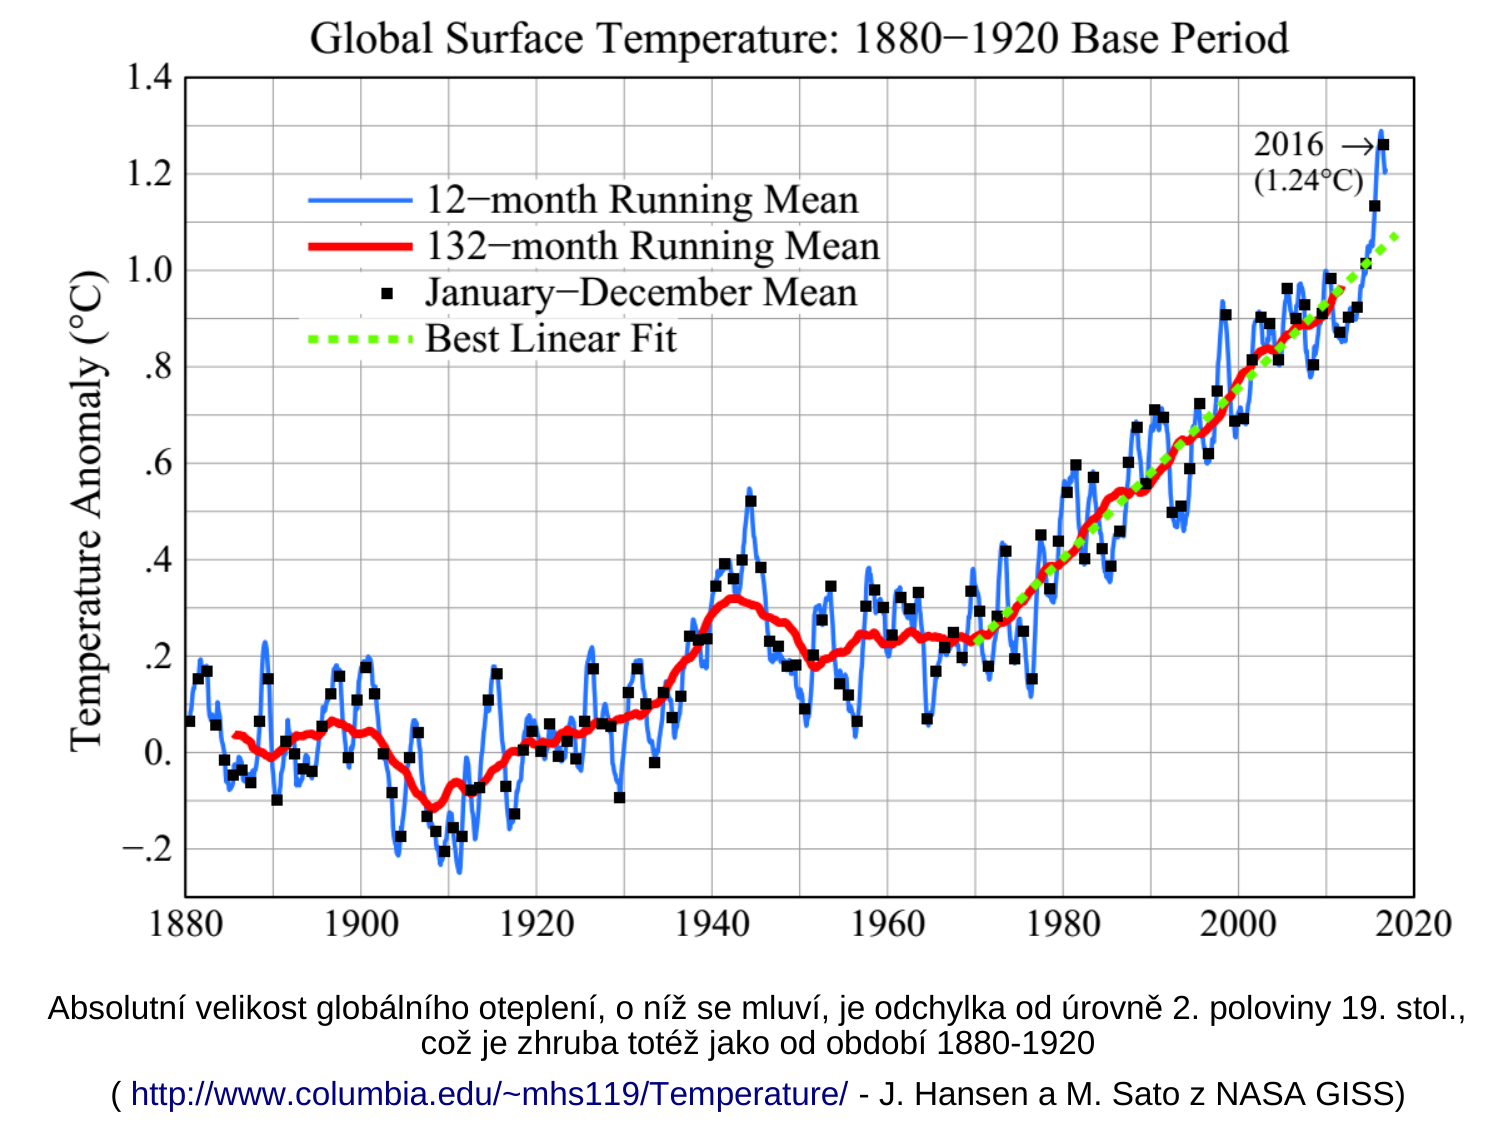

# Absolutní velikost globálního oteplení, o níž se mluví, je odchylka od úrovně 2. poloviny 19. stol., což je zhruba totéž jako od období 1880-1920
( http://www.columbia.edu/~mhs119/Temperature/ - J. Hansen a M. Sato z NASA GISS)